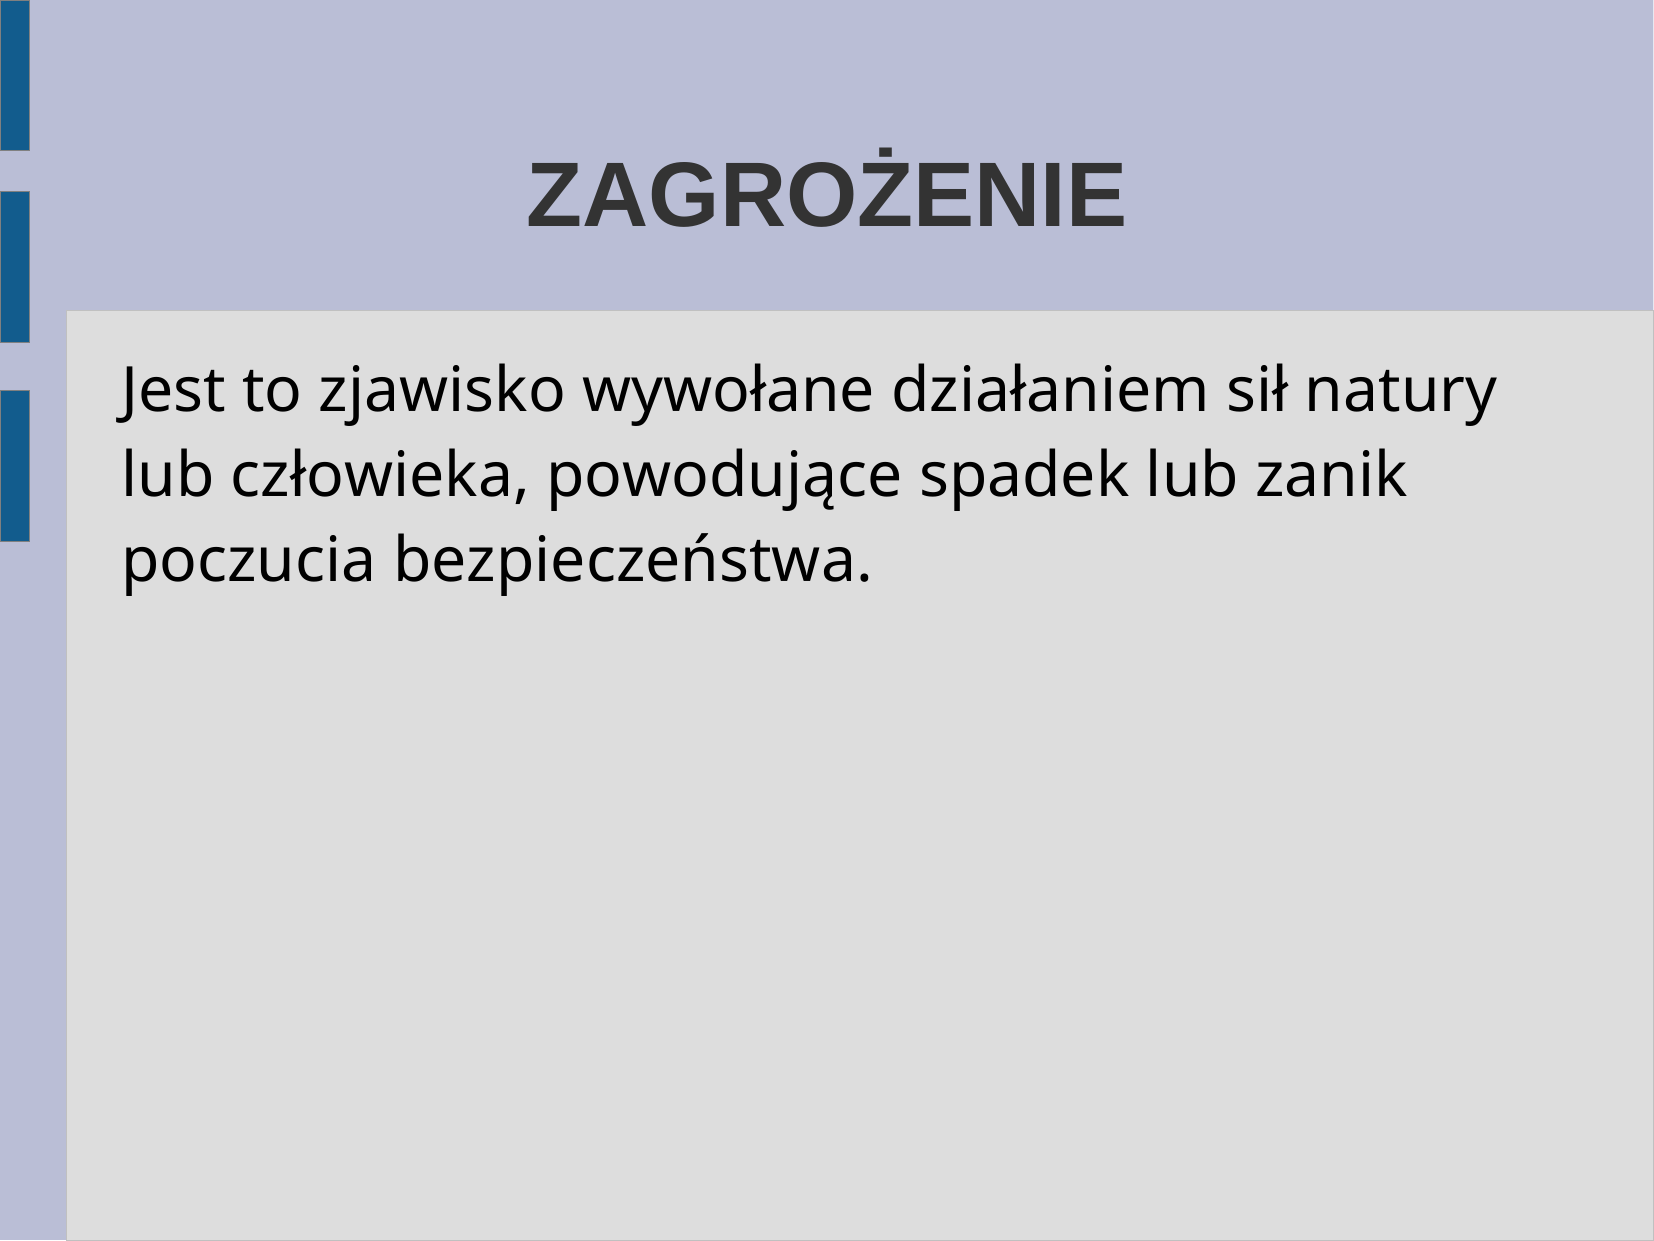

# ZAGROŻENIE
Jest to zjawisko wywołane działaniem sił natury lub człowieka, powodujące spadek lub zanik poczucia bezpieczeństwa.